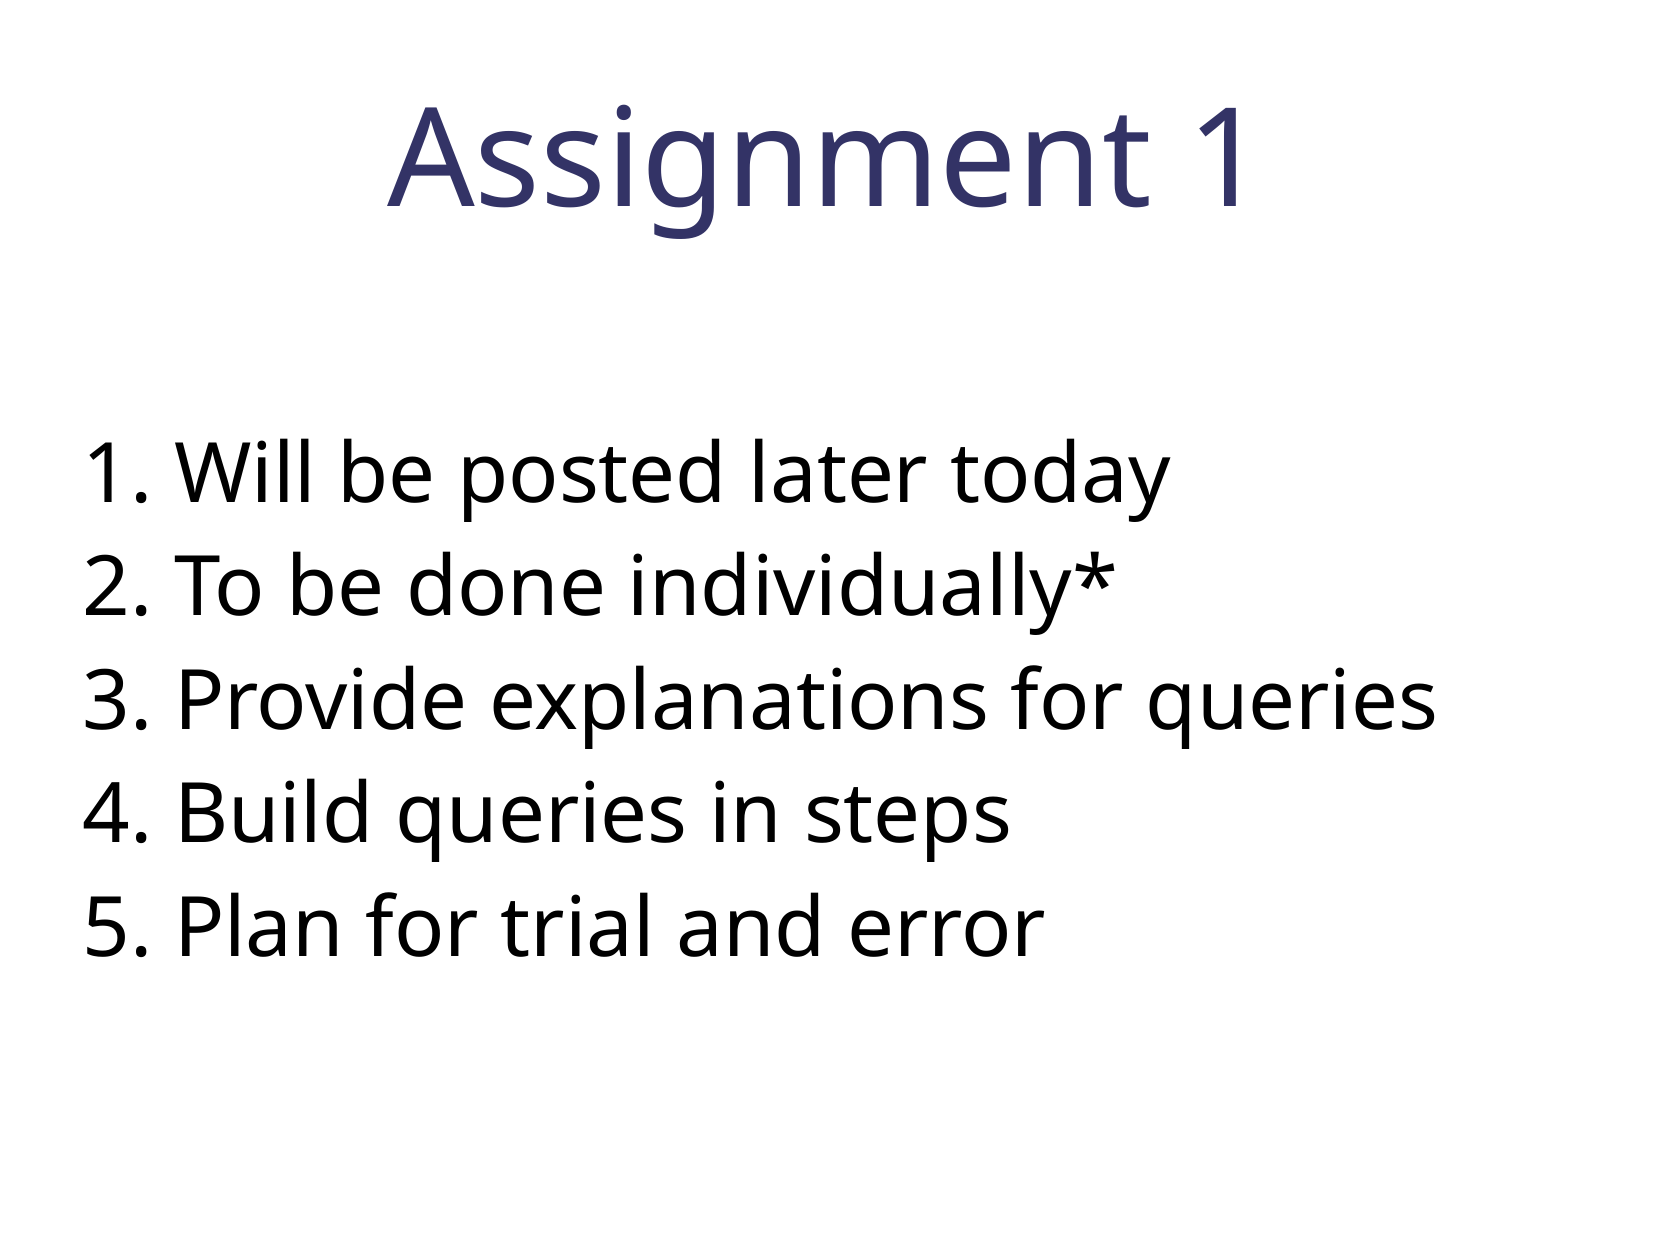

# Assignment 1
1. Will be posted later today
2. To be done individually*
3. Provide explanations for queries
4. Build queries in steps
5. Plan for trial and error